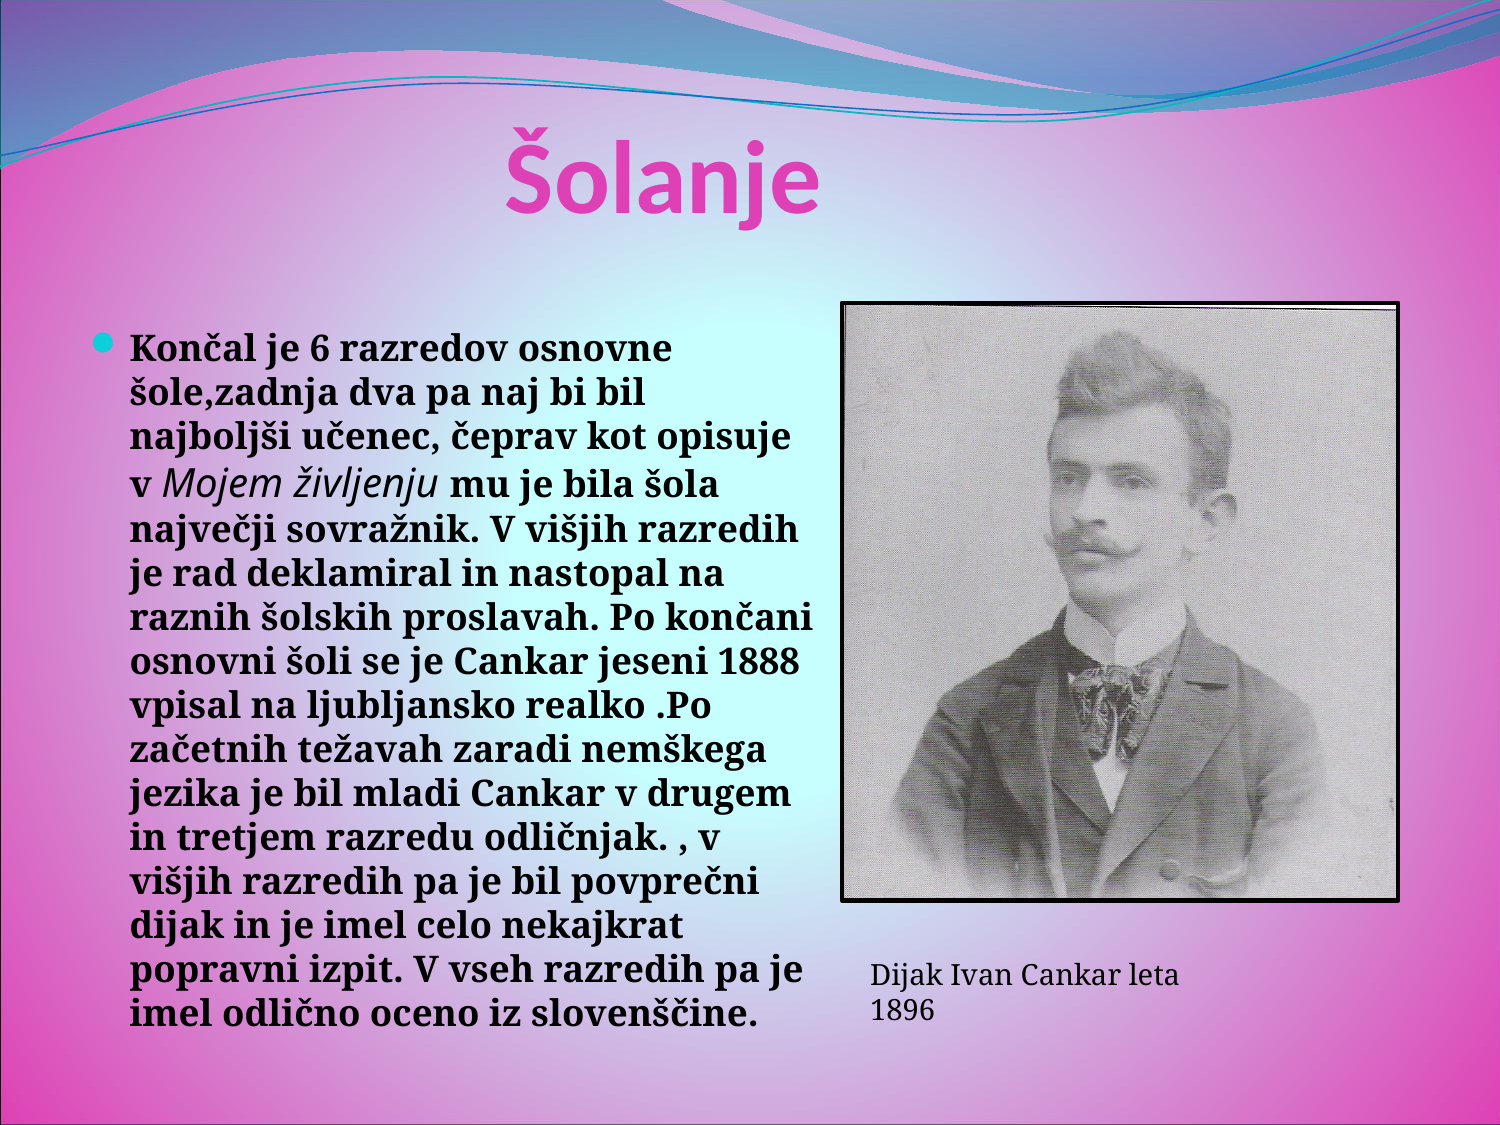

# Šolanje
Končal je 6 razredov osnovne šole,zadnja dva pa naj bi bil najboljši učenec, čeprav kot opisuje v Mojem življenju mu je bila šola največji sovražnik. V višjih razredih je rad deklamiral in nastopal na raznih šolskih proslavah. Po končani osnovni šoli se je Cankar jeseni 1888 vpisal na ljubljansko realko .Po začetnih težavah zaradi nemškega jezika je bil mladi Cankar v drugem in tretjem razredu odličnjak. , v višjih razredih pa je bil povprečni dijak in je imel celo nekajkrat popravni izpit. V vseh razredih pa je imel odlično oceno iz slovenščine.
Dijak Ivan Cankar leta 1896